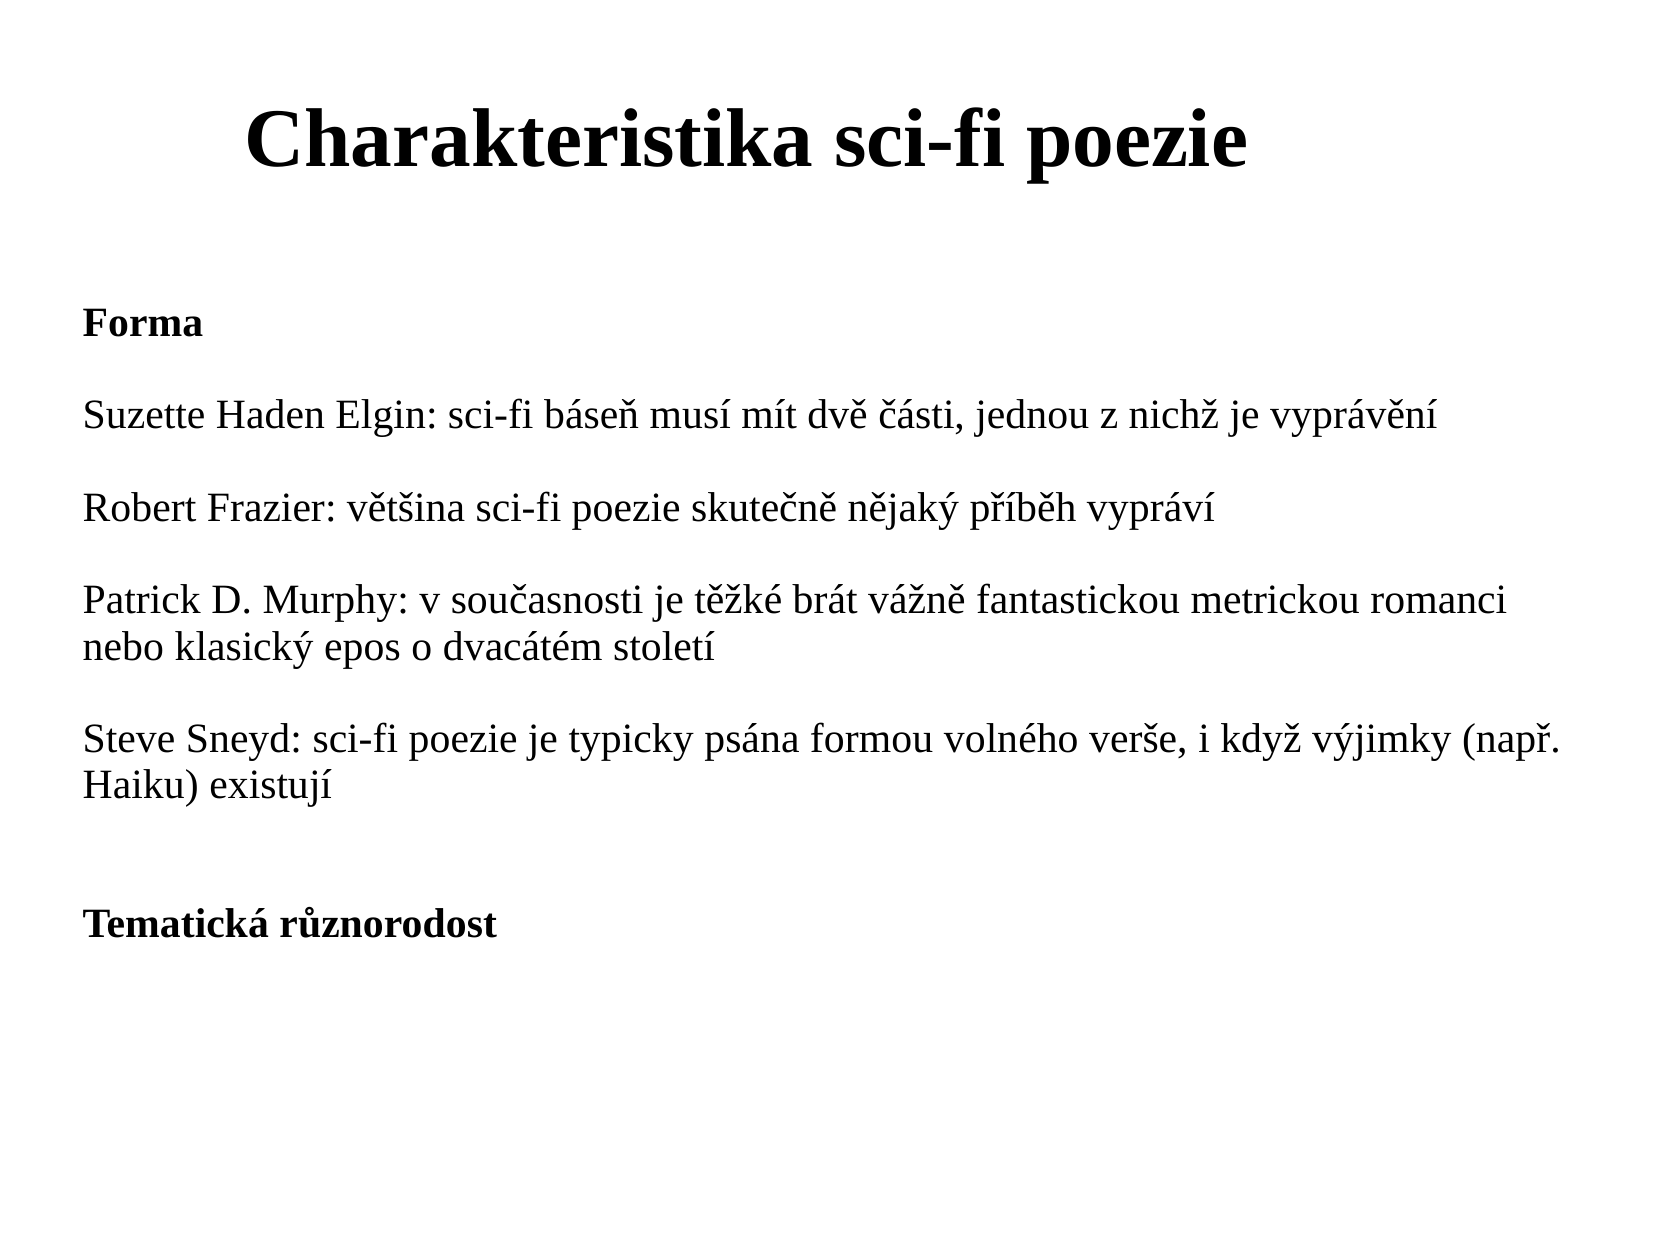

# Charakteristika sci-fi poezie
Forma
Suzette Haden Elgin: sci-fi báseň musí mít dvě části, jednou z nichž je vyprávění
Robert Frazier: většina sci-fi poezie skutečně nějaký příběh vypráví
Patrick D. Murphy: v současnosti je těžké brát vážně fantastickou metrickou romanci nebo klasický epos o dvacátém století
Steve Sneyd: sci-fi poezie je typicky psána formou volného verše, i když výjimky (např. Haiku) existují
Tematická různorodost